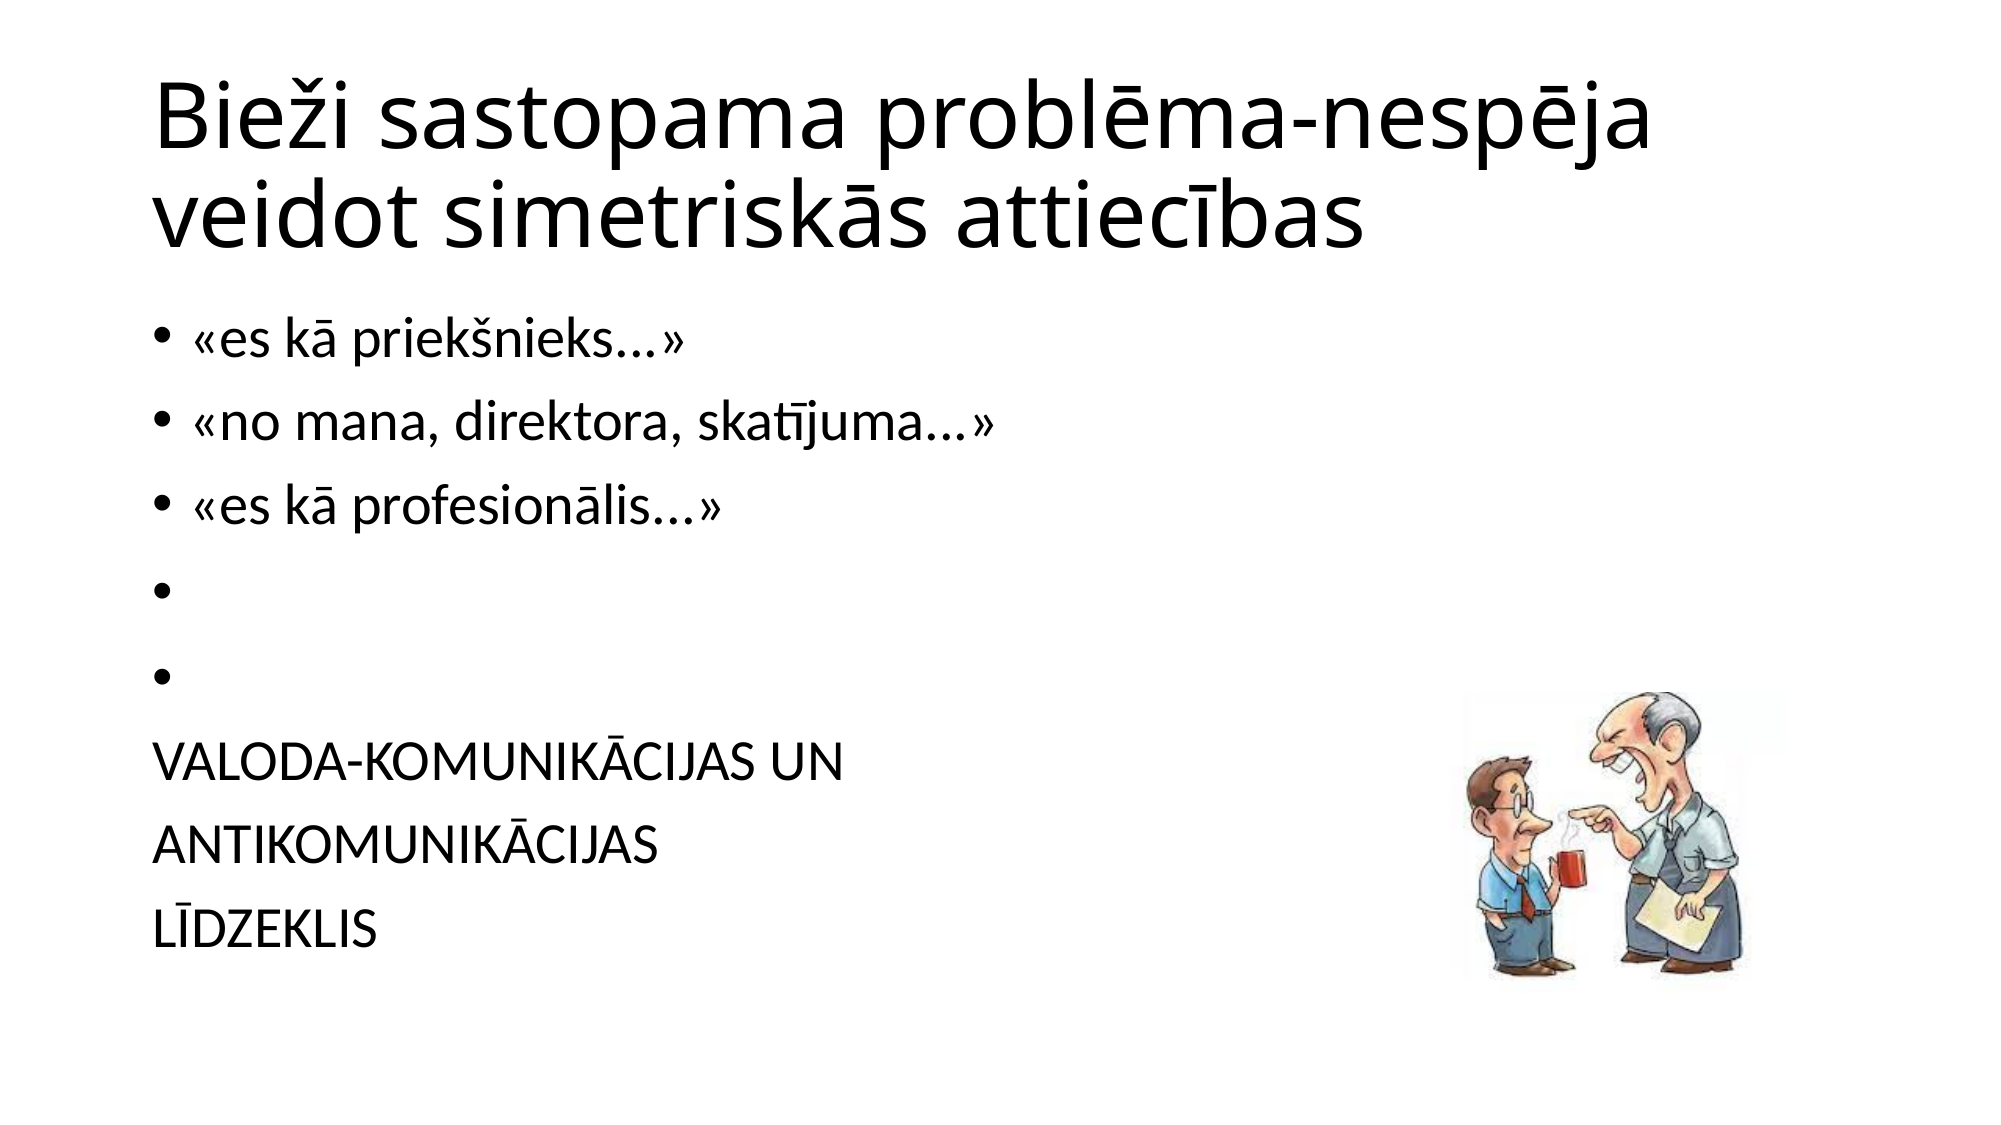

# Bieži sastopama problēma-nespēja veidot simetriskās attiecības
«es kā priekšnieks...»
«no mana, direktora, skatījuma...»
«es kā profesionālis...»
VALODA-KOMUNIKĀCIJAS UN
ANTIKOMUNIKĀCIJAS
LĪDZEKLIS